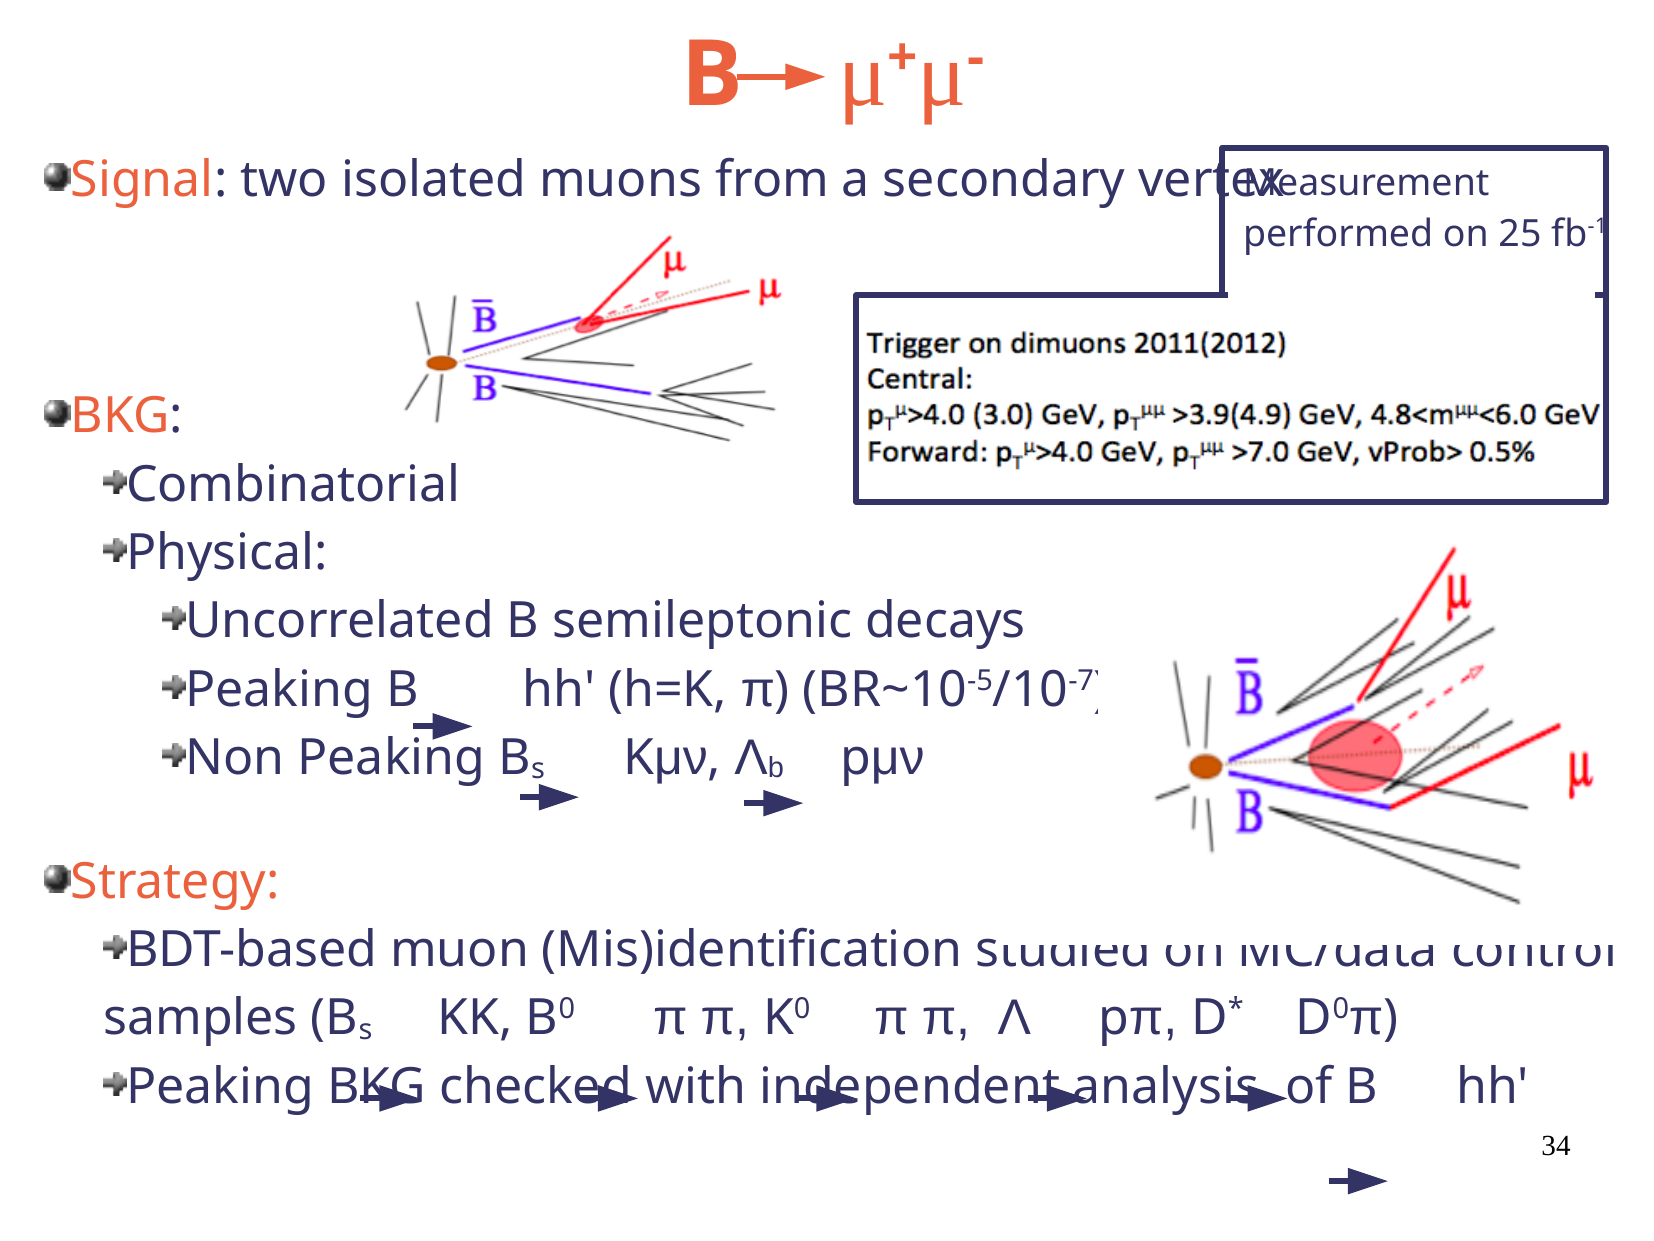

# B μ+μ-
Signal: two isolated muons from a secondary vertex
Measurement performed on 25 fb-1
BKG:
Combinatorial
Physical:
Uncorrelated B semileptonic decays
Peaking B hh' (h=K, π) (BR~10-5/10-7)
Non Peaking Bs Kμν, Λb pμν
Strategy:
BDT-based muon (Mis)identification studied on MC/data control samples (Bs KK, B0 π π, K0 π π, Λ pπ, D* D0π)
Peaking BKG checked with independent analysis of B hh'
34